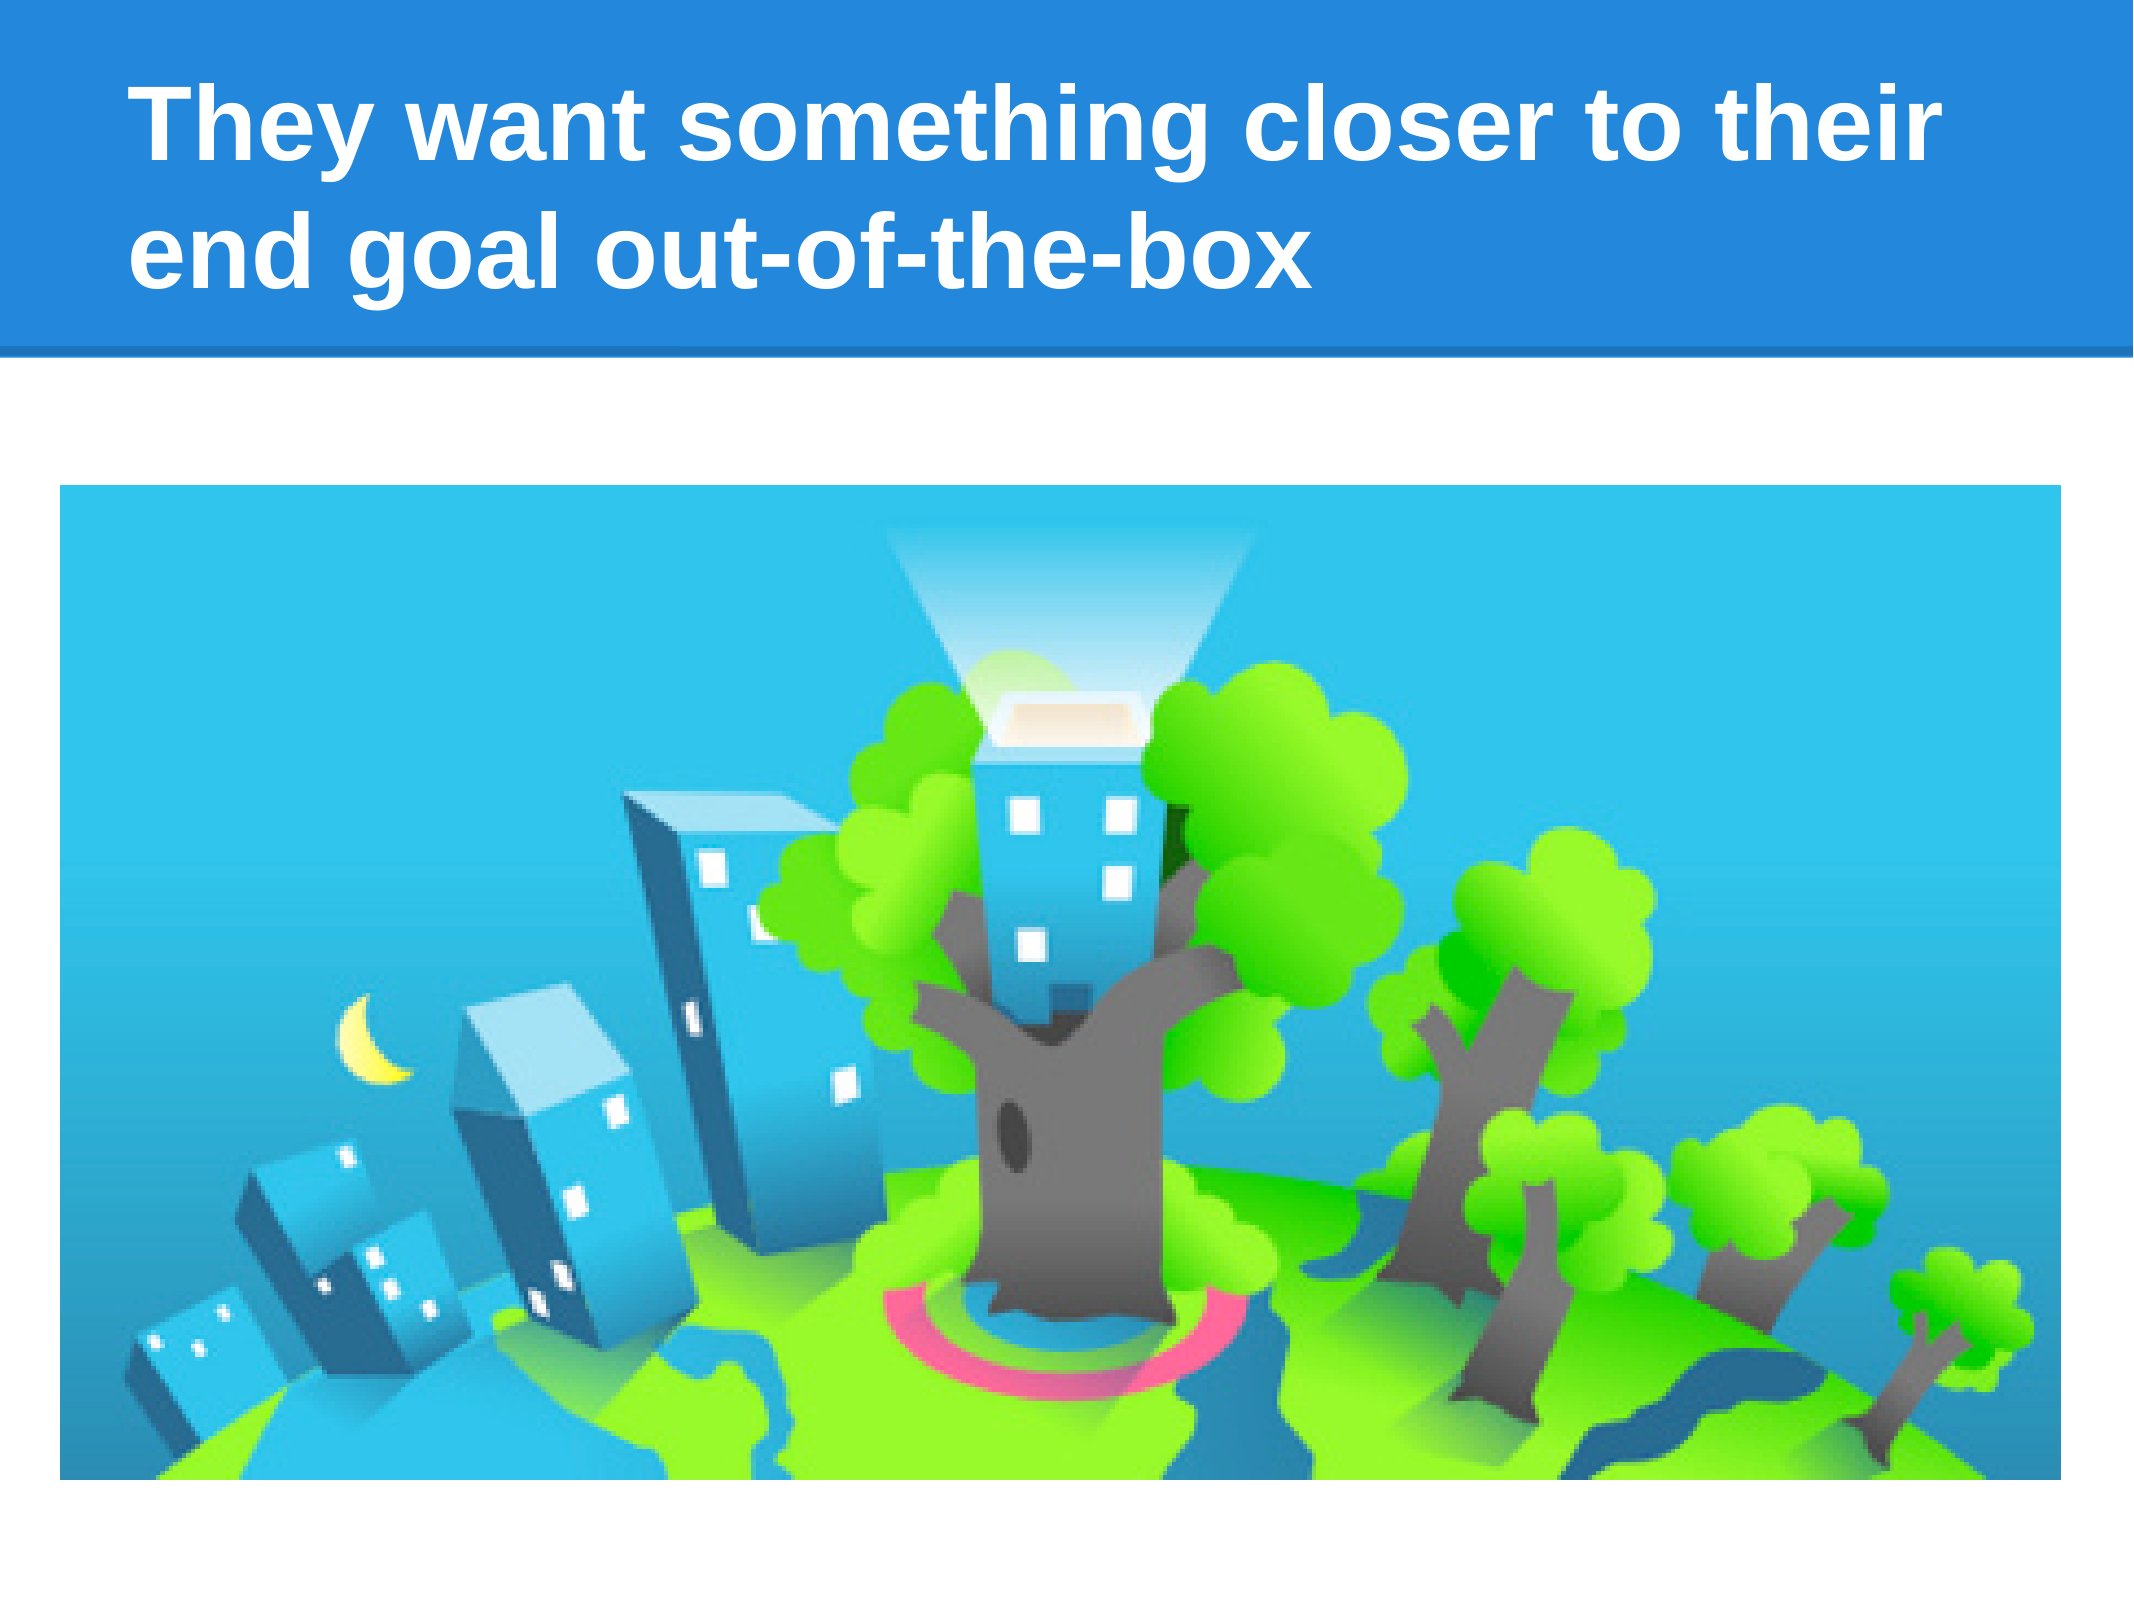

# They want something closer to their end goal out-of-the-box